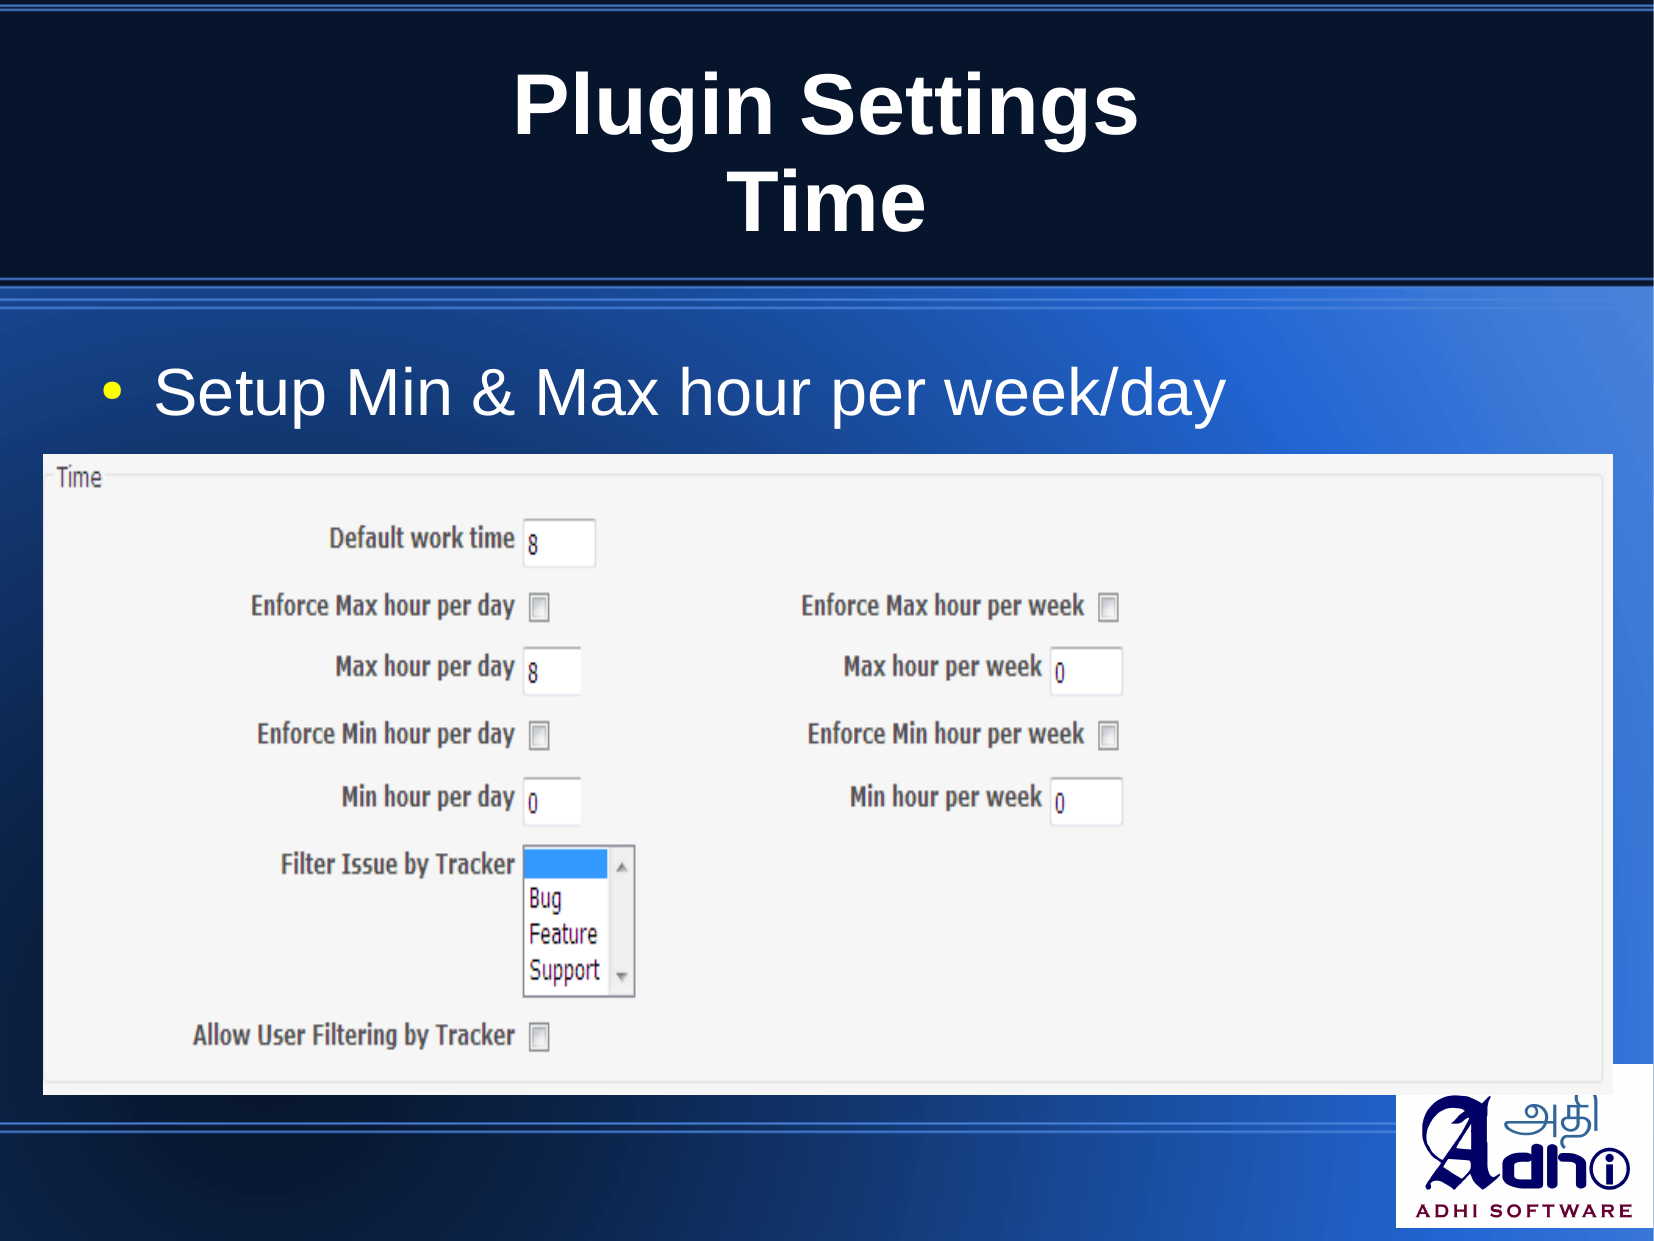

# Plugin Settings Time
Setup Min & Max hour per week/day